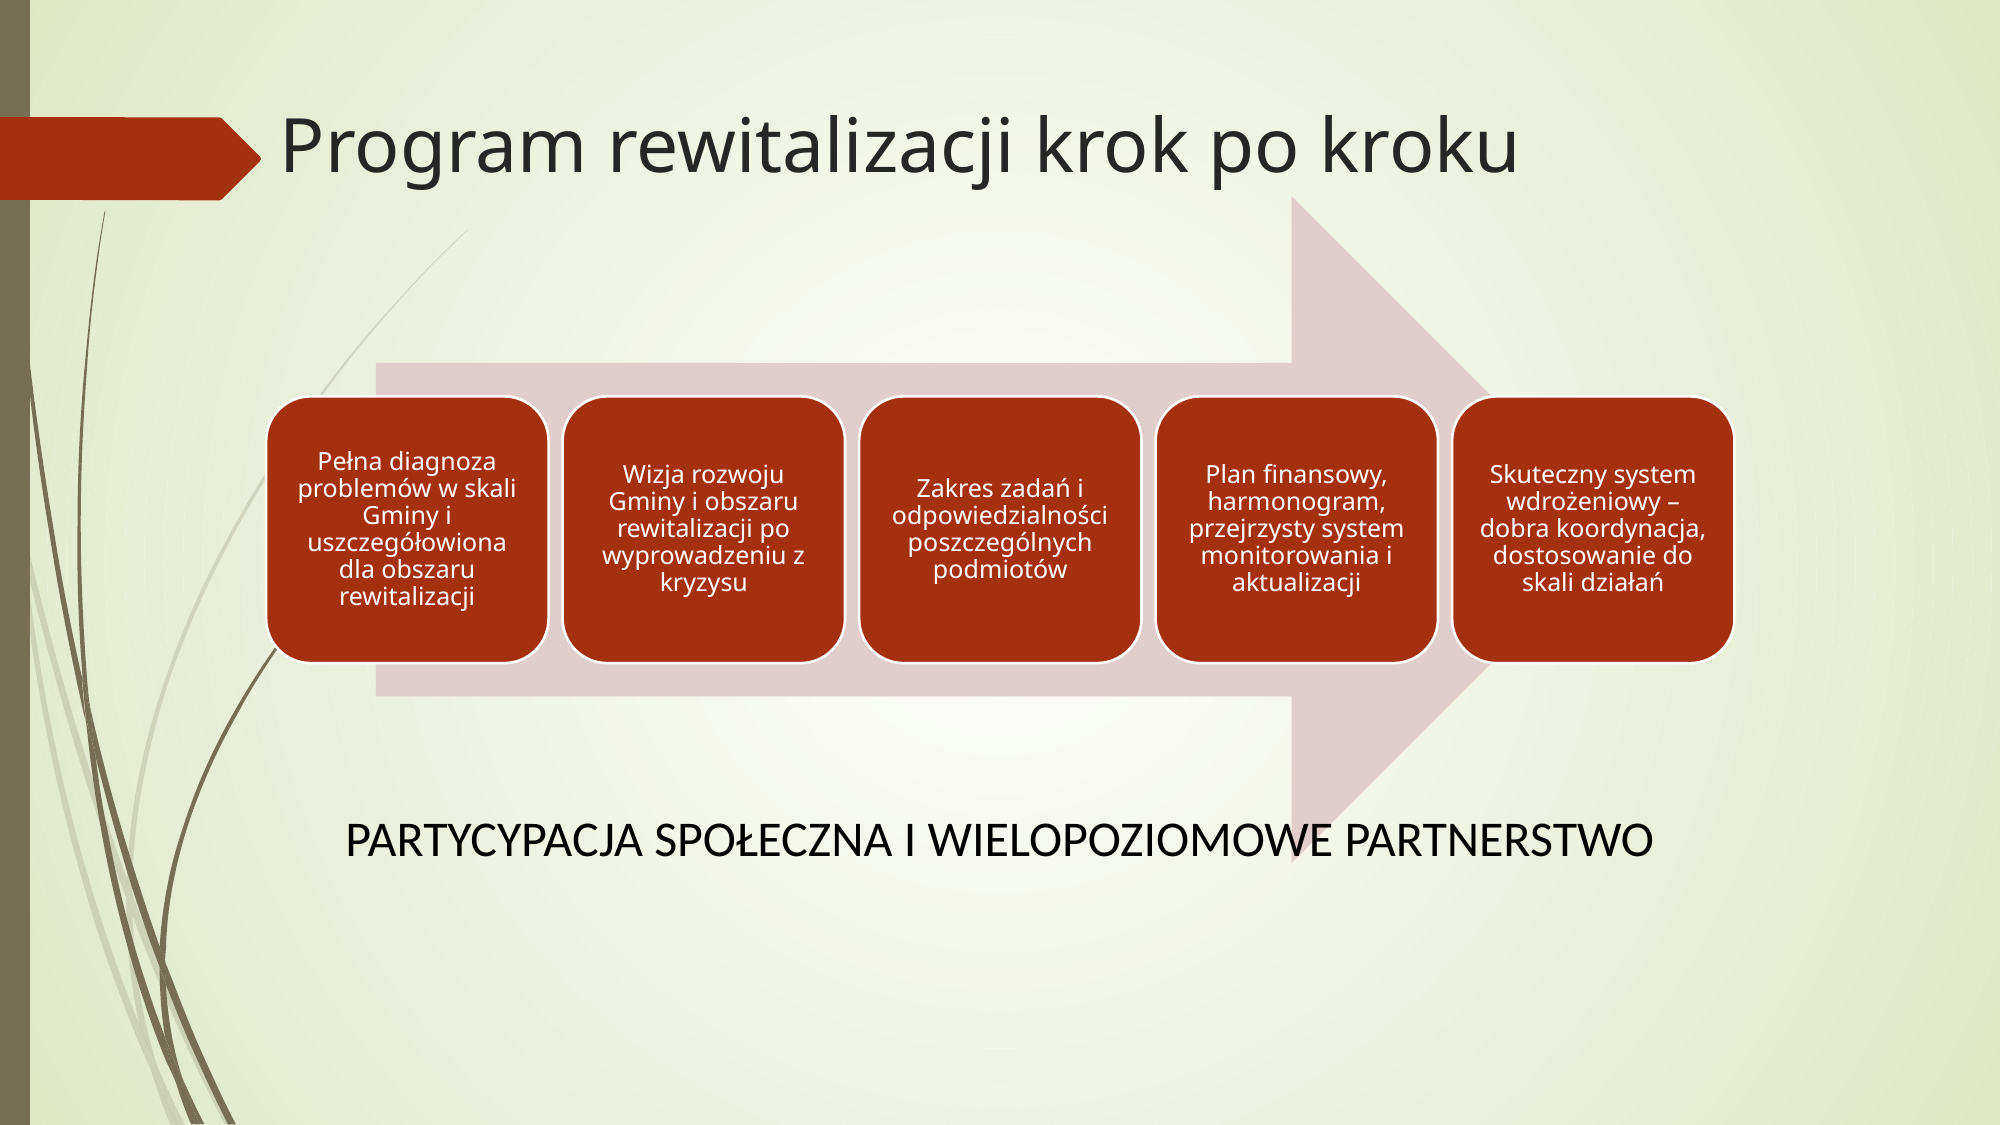

# Program rewitalizacji krok po kroku
Pełna diagnoza problemów w skali Gminy i uszczegółowiona dla obszaru rewitalizacji
Wizja rozwoju Gminy i obszaru rewitalizacji po wyprowadzeniu z kryzysu
Zakres zadań i odpowiedzialności poszczególnych podmiotów
Plan finansowy, harmonogram, przejrzysty system monitorowania i aktualizacji
Skuteczny system wdrożeniowy – dobra koordynacja, dostosowanie do skali działań
PARTYCYPACJA SPOŁECZNA I WIELOPOZIOMOWE PARTNERSTWO